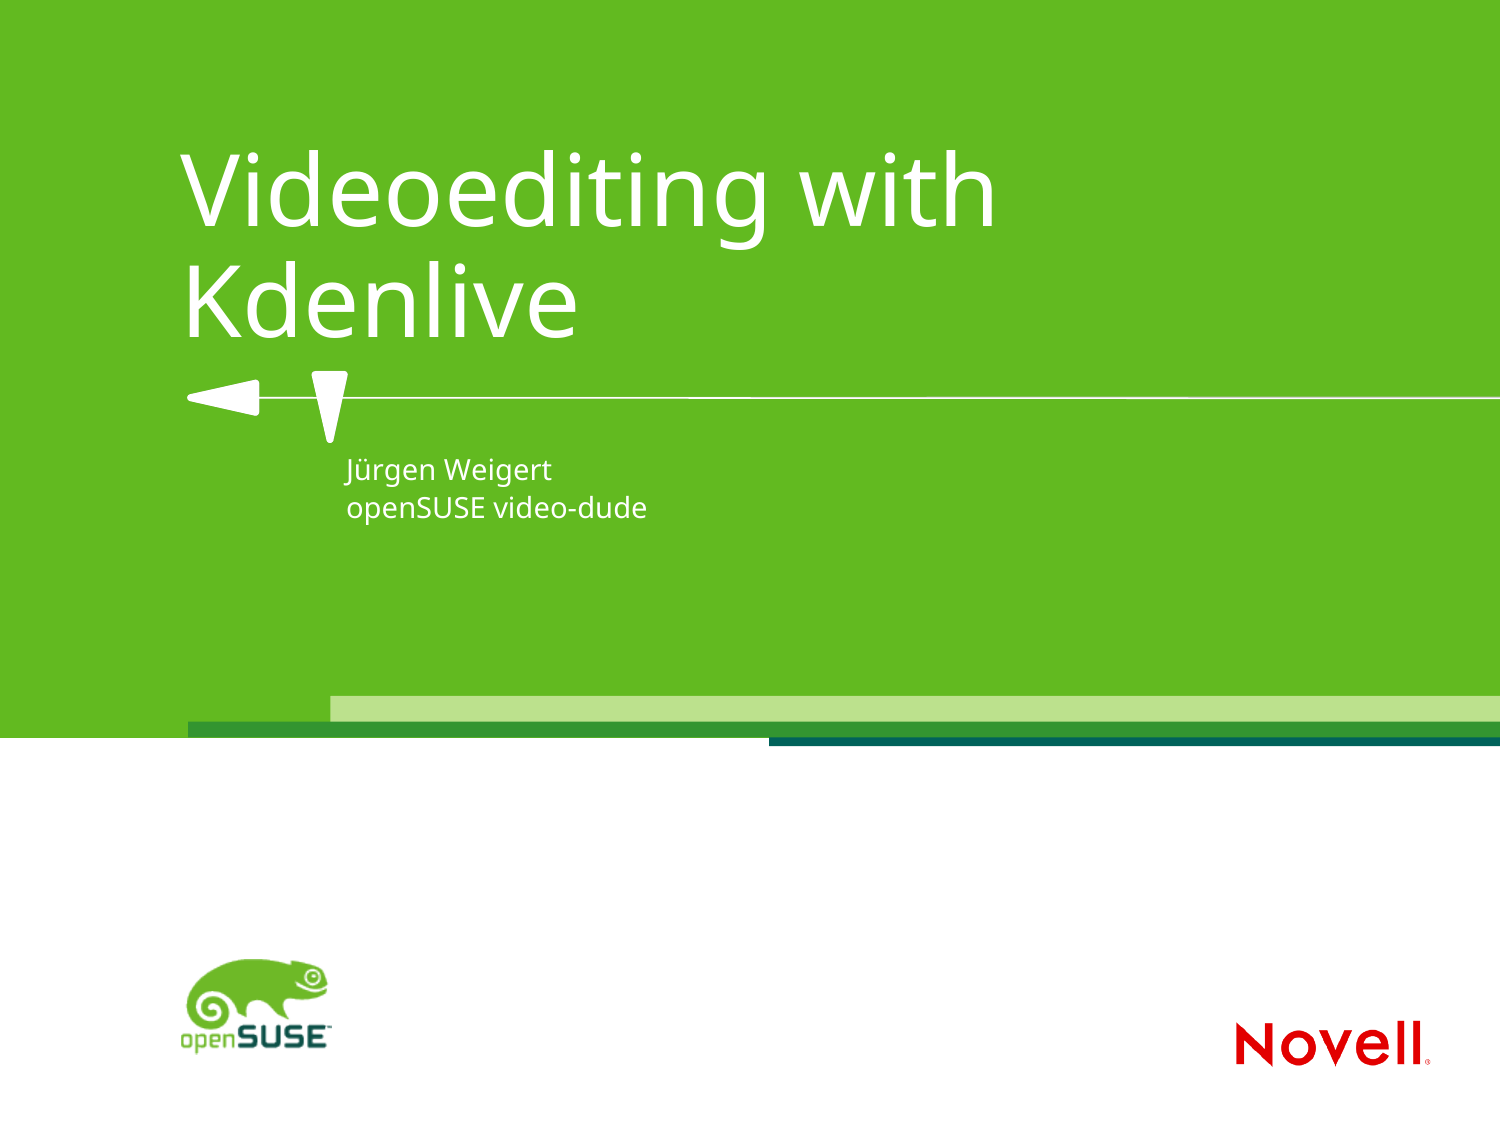

# Videoediting with Kdenlive
Jürgen Weigert
openSUSE video-dude